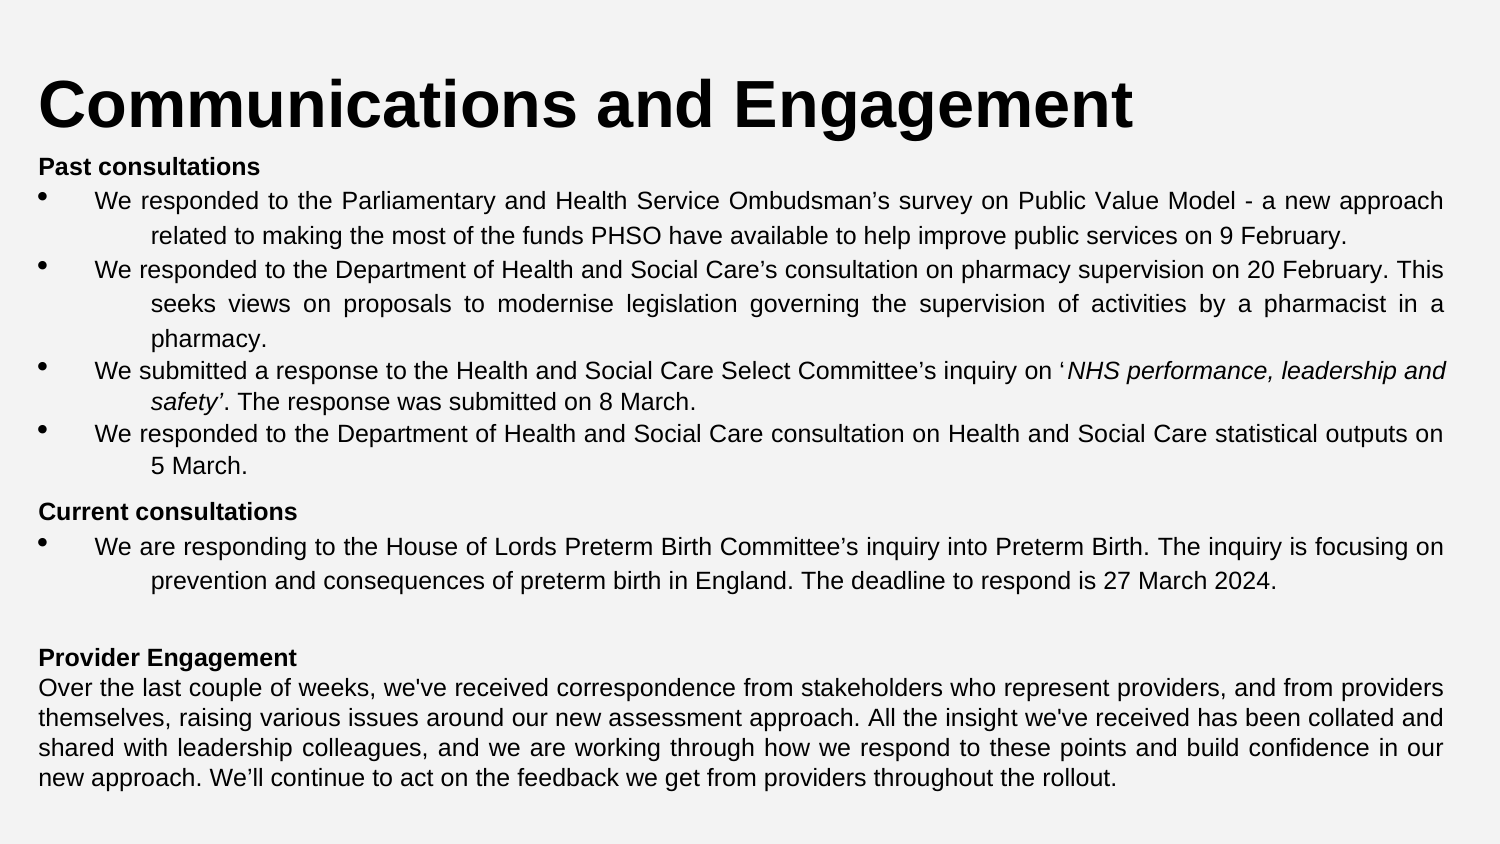

# Communications and Engagement
Past consultations
We responded to the Parliamentary and Health Service Ombudsman’s survey on Public Value Model - a new approach related to making the most of the funds PHSO have available to help improve public services on 9 February.
We responded to the Department of Health and Social Care’s consultation on pharmacy supervision on 20 February. This seeks views on proposals to modernise legislation governing the supervision of activities by a pharmacist in a pharmacy.
We submitted a response to the Health and Social Care Select Committee’s inquiry on ‘NHS performance, leadership and safety’. The response was submitted on 8 March.
We responded to the Department of Health and Social Care consultation on Health and Social Care statistical outputs on 5 March.
Current consultations
We are responding to the House of Lords Preterm Birth Committee’s inquiry into Preterm Birth. The inquiry is focusing on prevention and consequences of preterm birth in England. The deadline to respond is 27 March 2024.
Provider Engagement
Over the last couple of weeks, we've received correspondence from stakeholders who represent providers, and from providers themselves, raising various issues around our new assessment approach. All the insight we've received has been collated and shared with leadership colleagues, and we are working through how we respond to these points and build confidence in our new approach. We’ll continue to act on the feedback we get from providers throughout the rollout.